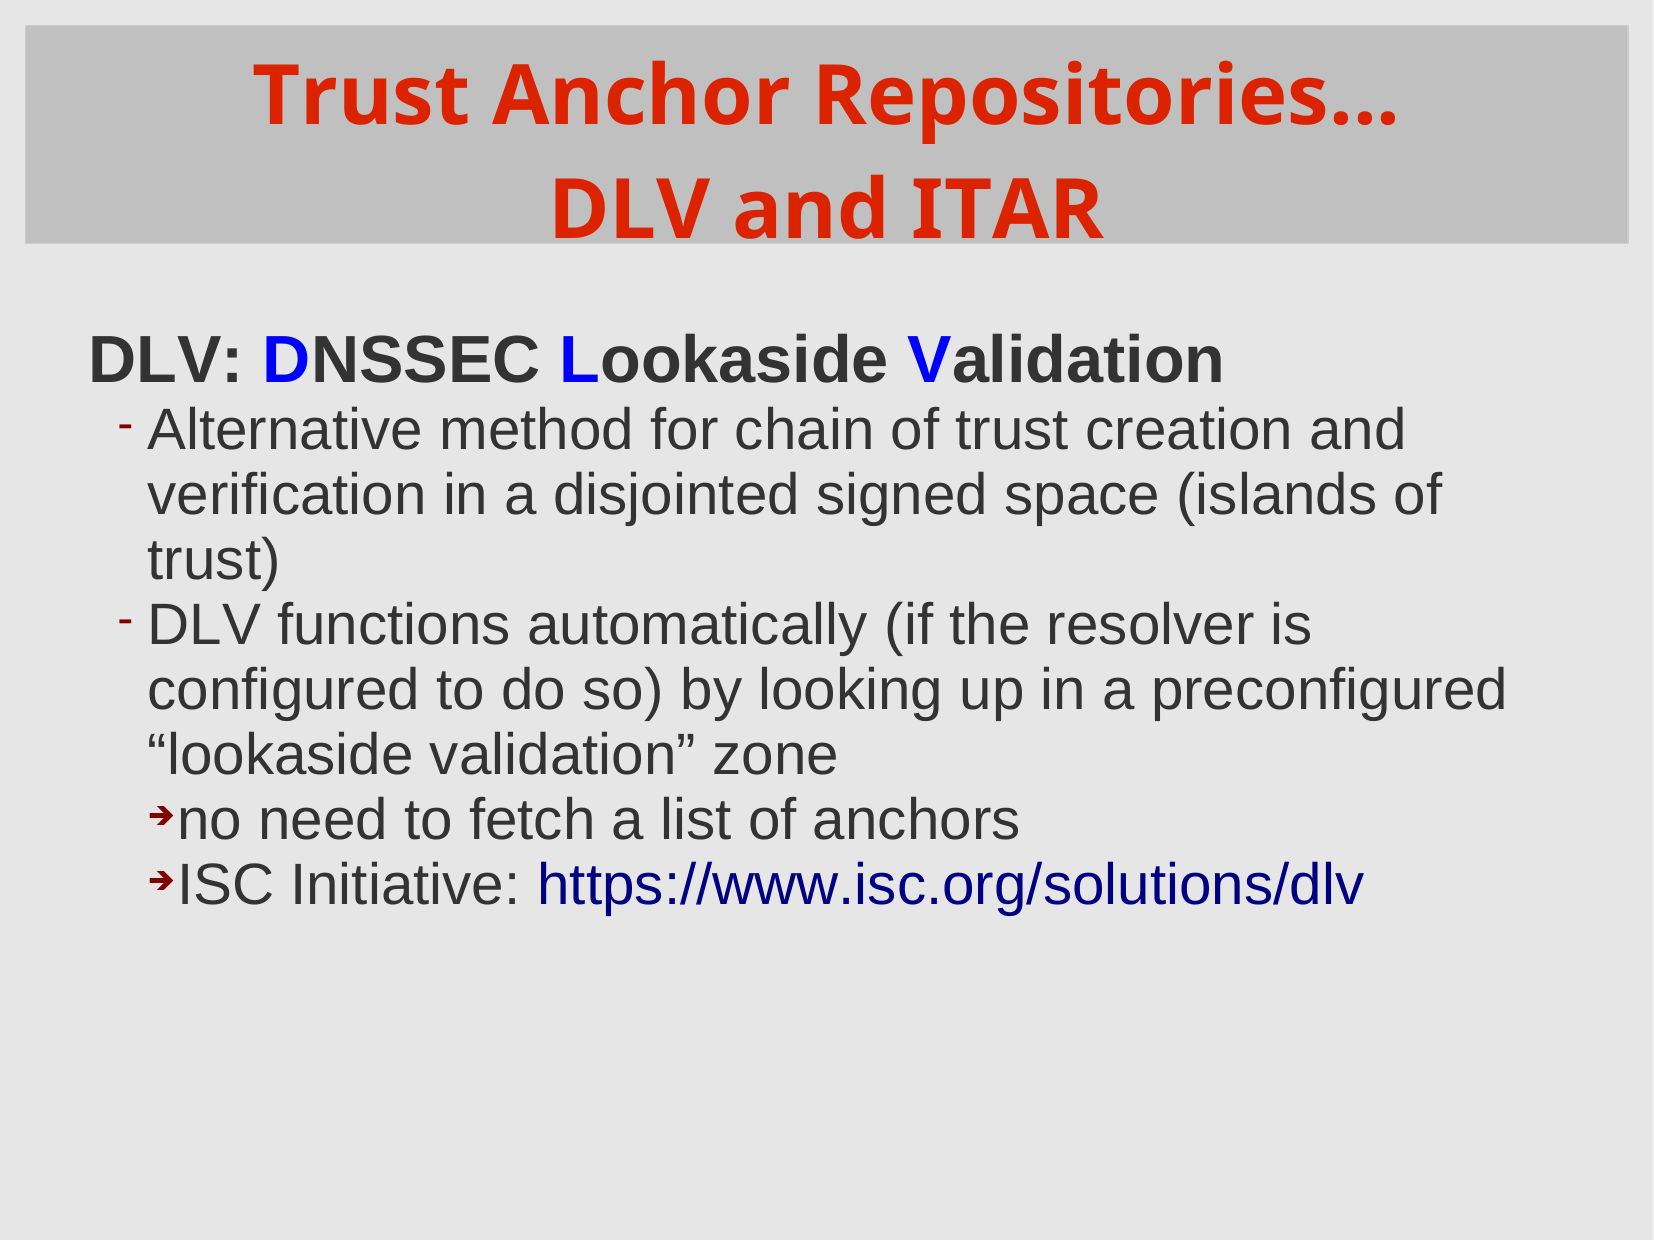

# Trust Anchor Repositories... DLV and ITAR
DLV: DNSSEC Lookaside Validation
Alternative method for chain of trust creation and verification in a disjointed signed space (islands of trust)
DLV functions automatically (if the resolver is configured to do so) by looking up in a preconfigured “lookaside validation” zone
no need to fetch a list of anchors
ISC Initiative: https://www.isc.org/solutions/dlv